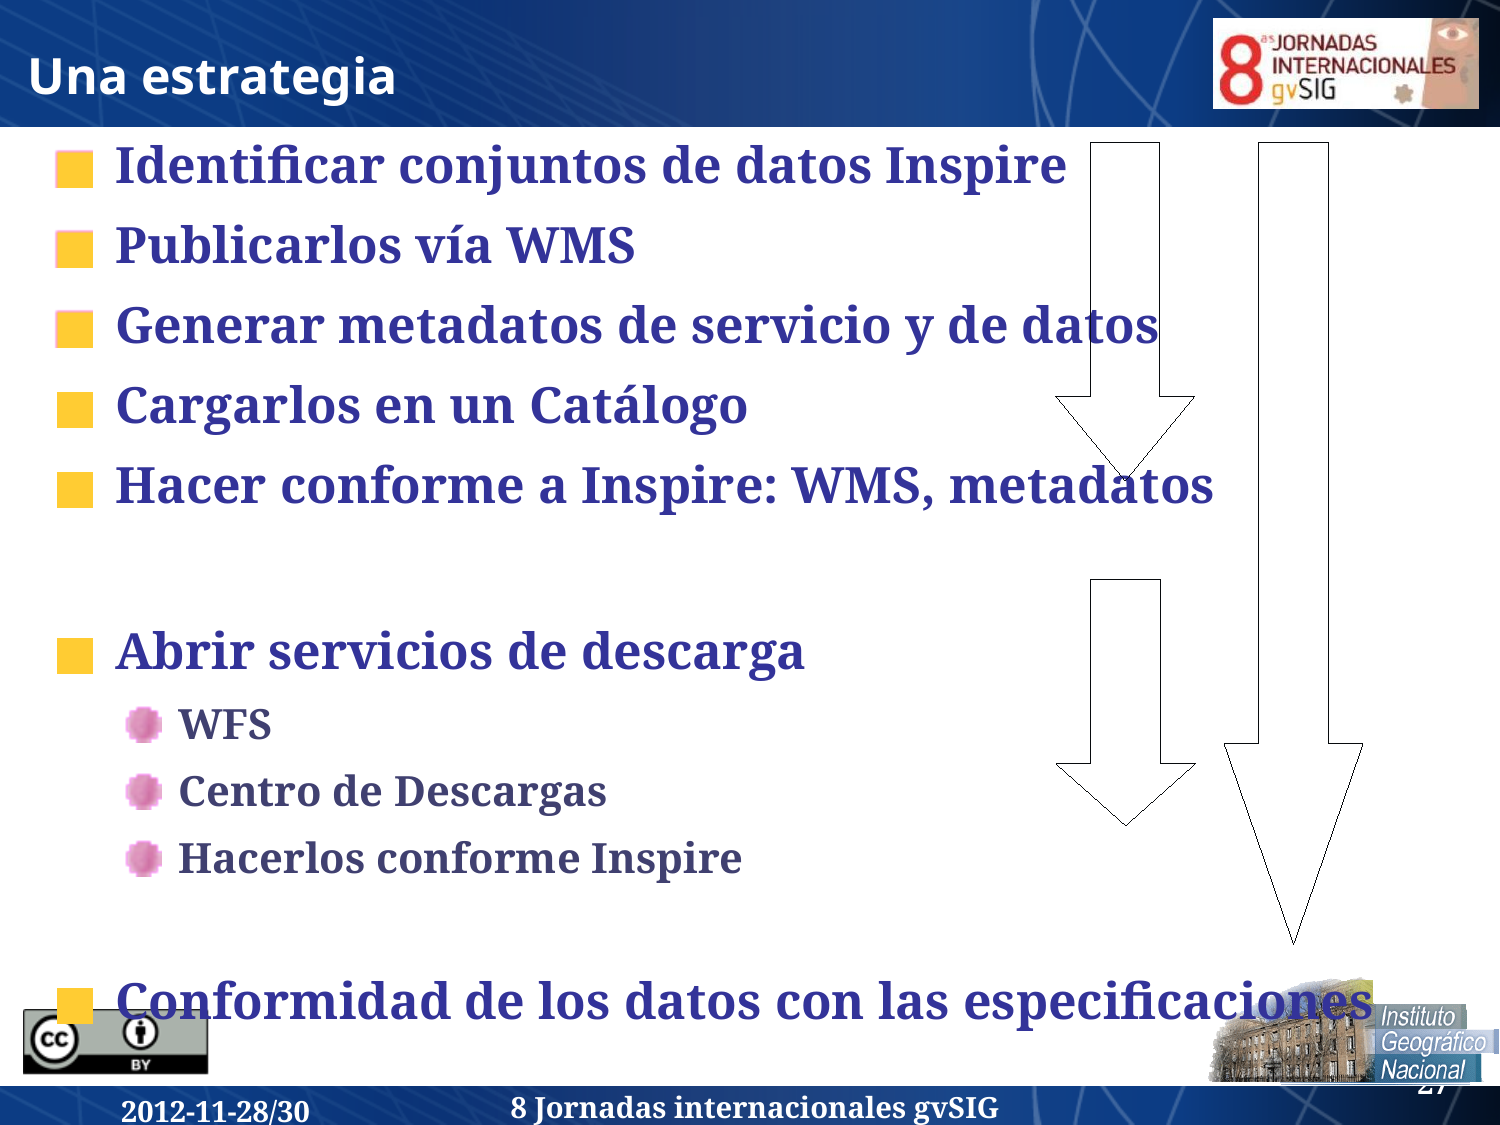

# Una estrategia
 Identificar conjuntos de datos Inspire
 Publicarlos vía WMS
 Generar metadatos de servicio y de datos
 Cargarlos en un Catálogo
 Hacer conforme a Inspire: WMS, metadatos
 Abrir servicios de descarga
 WFS
 Centro de Descargas
 Hacerlos conforme Inspire
 Conformidad de los datos con las especificaciones